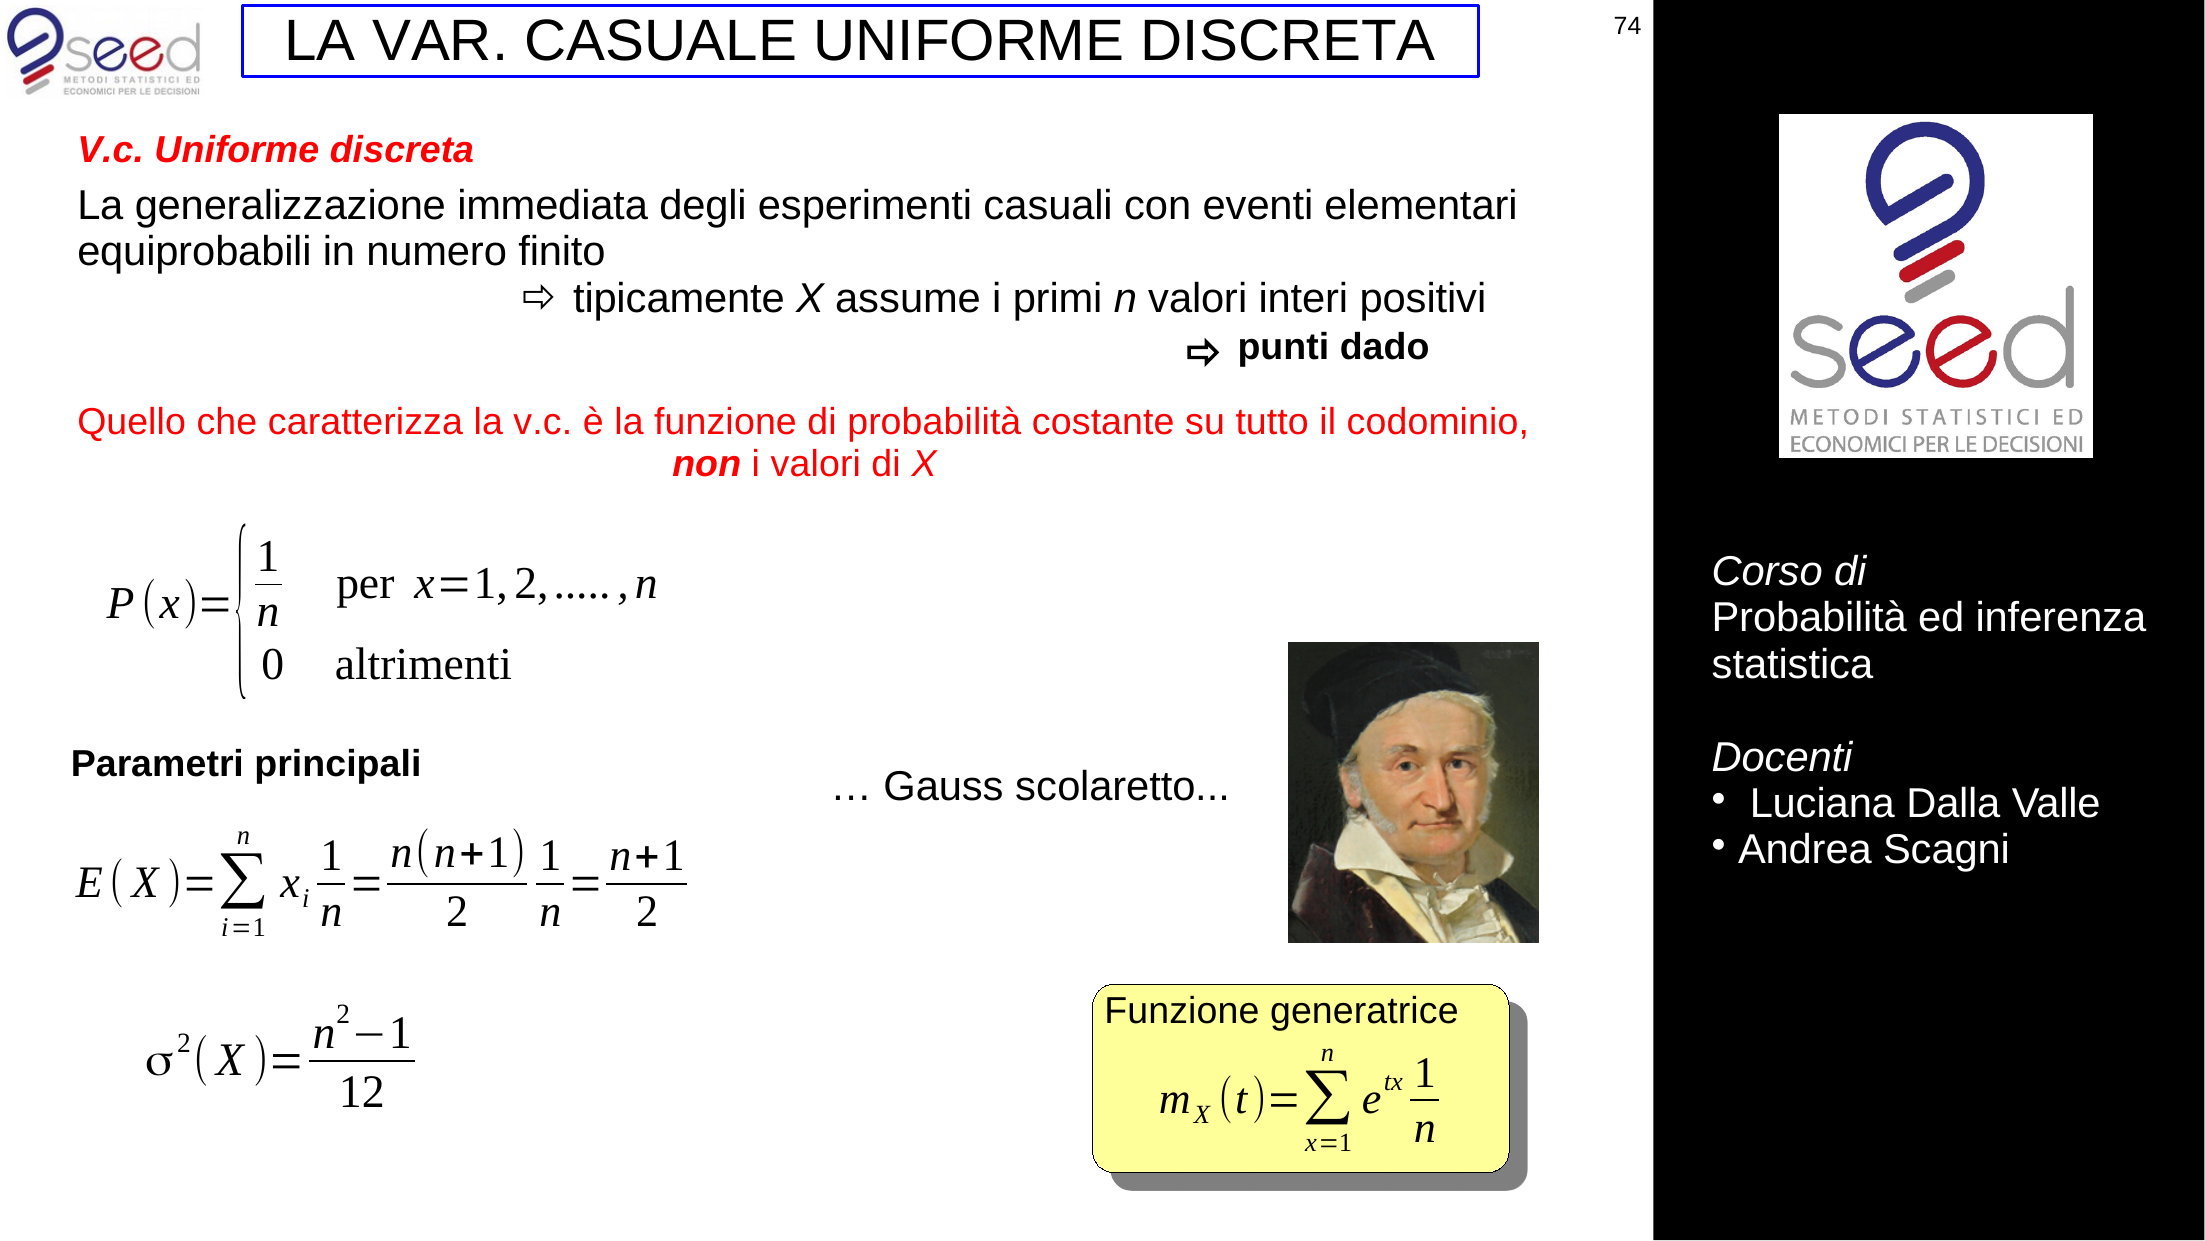

LA VAR. CASUALE UNIFORME DISCRETA
V.c. Uniforme discreta
La generalizzazione immediata degli esperimenti casuali con eventi elementari equiprobabili in numero finito
						 tipicamente X assume i primi n valori interi positivi
															 punti dado
Quello che caratterizza la v.c. è la funzione di probabilità costante su tutto il codominio, non i valori di X
Parametri principali
… Gauss scolaretto...
Funzione generatrice